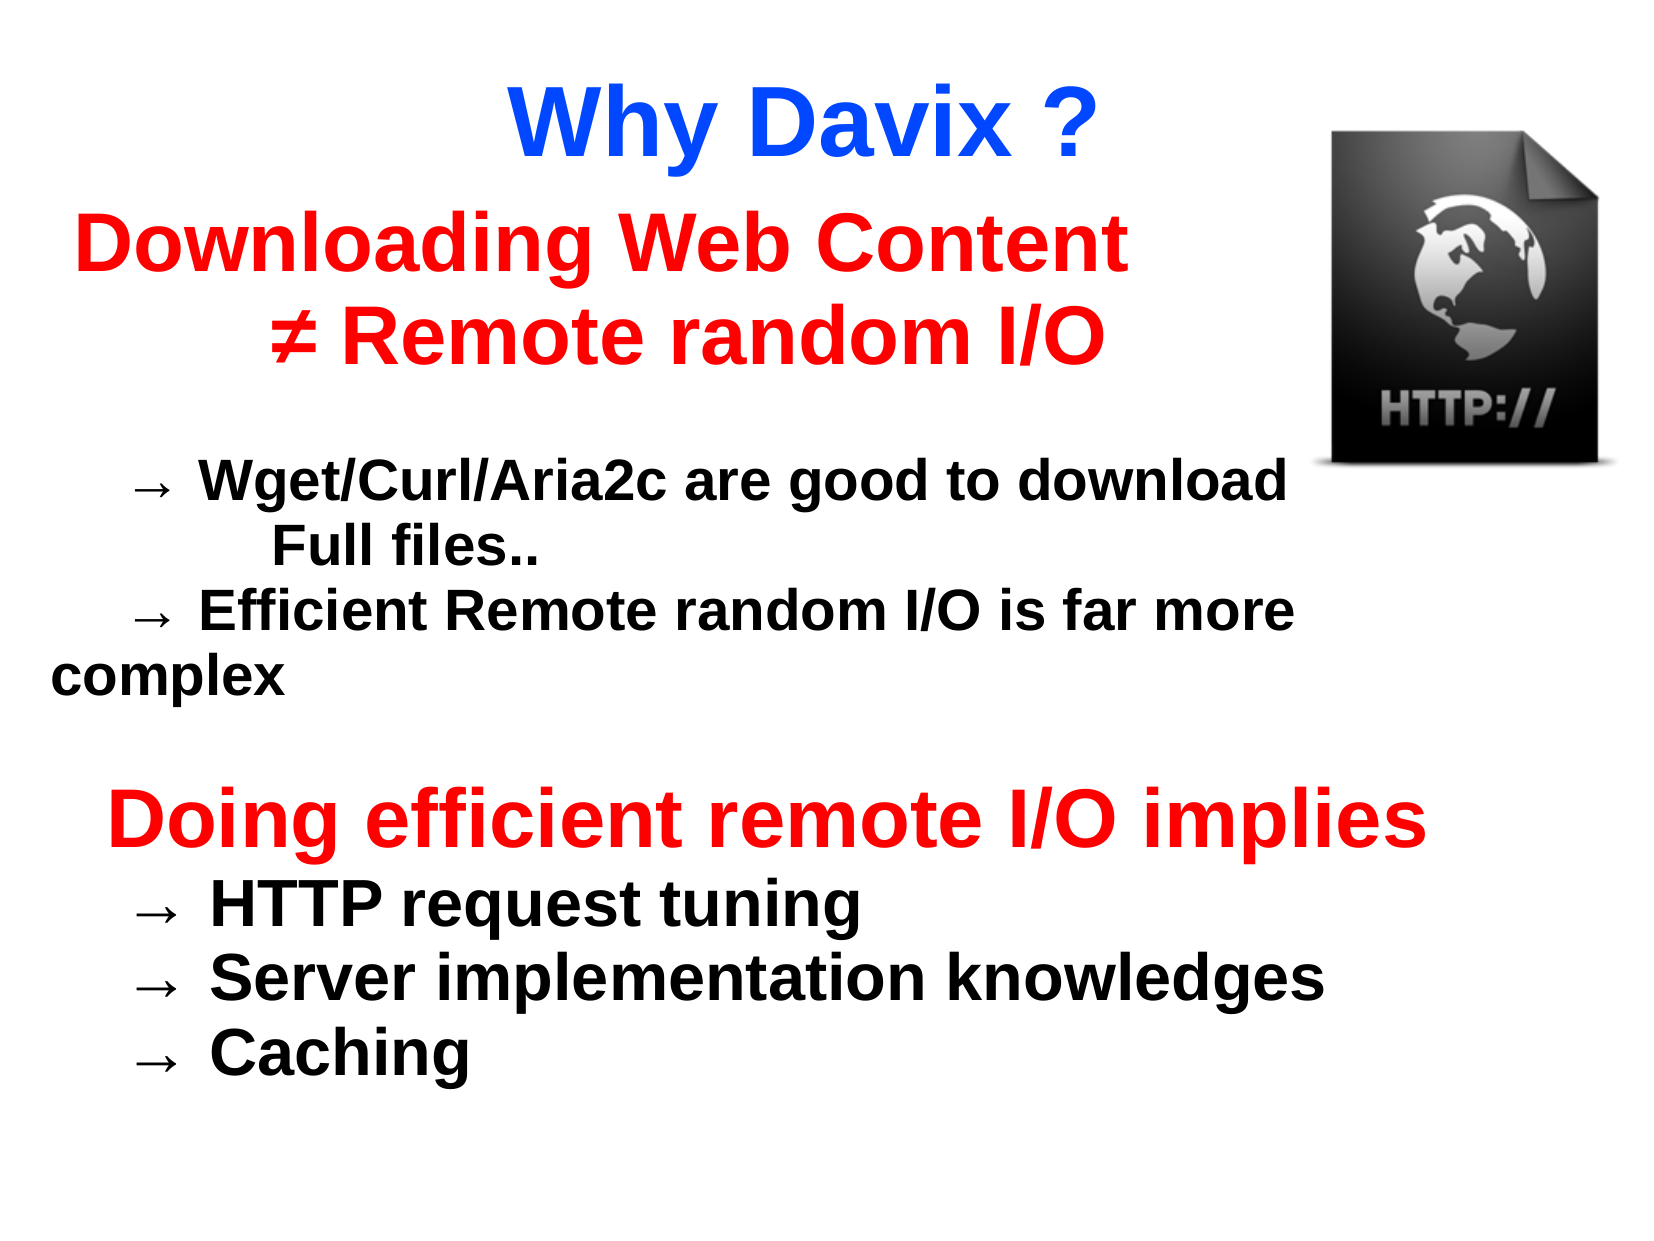

Why Davix ?
 Downloading Web Content
			≠ Remote random I/O
	→ Wget/Curl/Aria2c are good to download
			Full files..
	→ Efficient Remote random I/O is far more complex
Doing efficient remote I/O implies
	→ HTTP request tuning
	→ Server implementation knowledges
	→ Caching